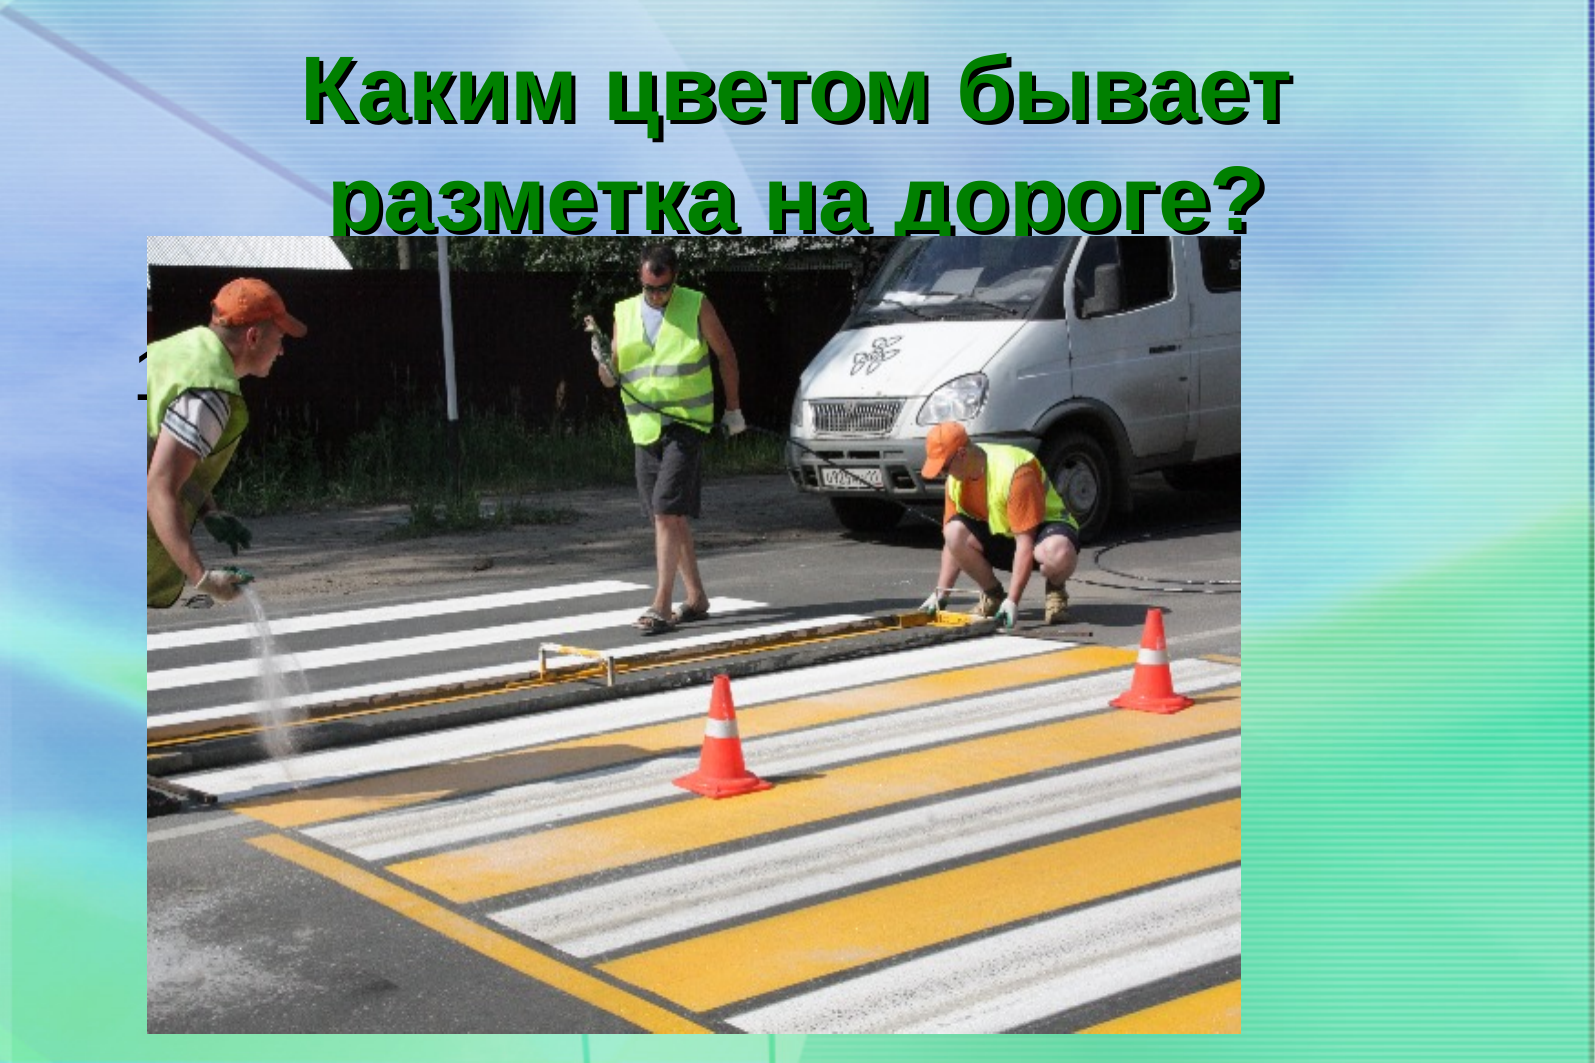

# Каким цветом бывает разметка на дороге?
1 Белым и розовым
2 Белым и желтым
3 Желтым и черным
4 Белым